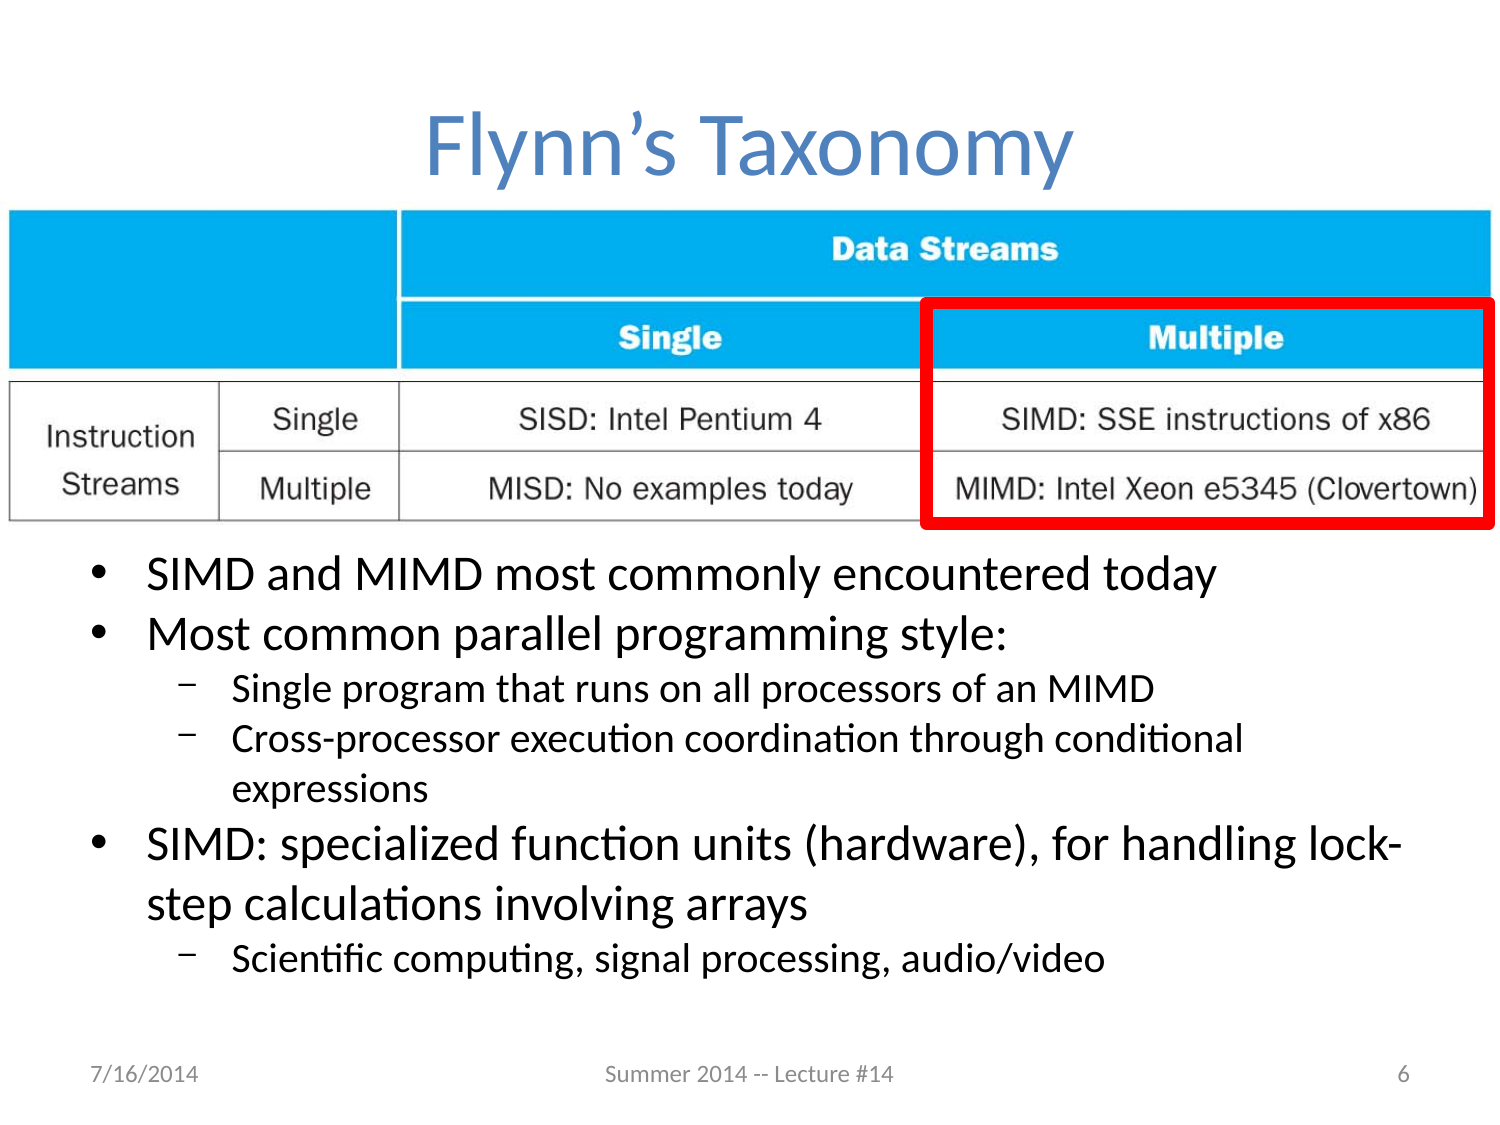

# Flynn’s Taxonomy
SIMD and MIMD most commonly encountered today
Most common parallel programming style:
Single program that runs on all processors of an MIMD
Cross-processor execution coordination through conditional expressions
SIMD: specialized function units (hardware), for handling lock-step calculations involving arrays
Scientific computing, signal processing, audio/video
7/16/2014
Summer 2014 -- Lecture #14